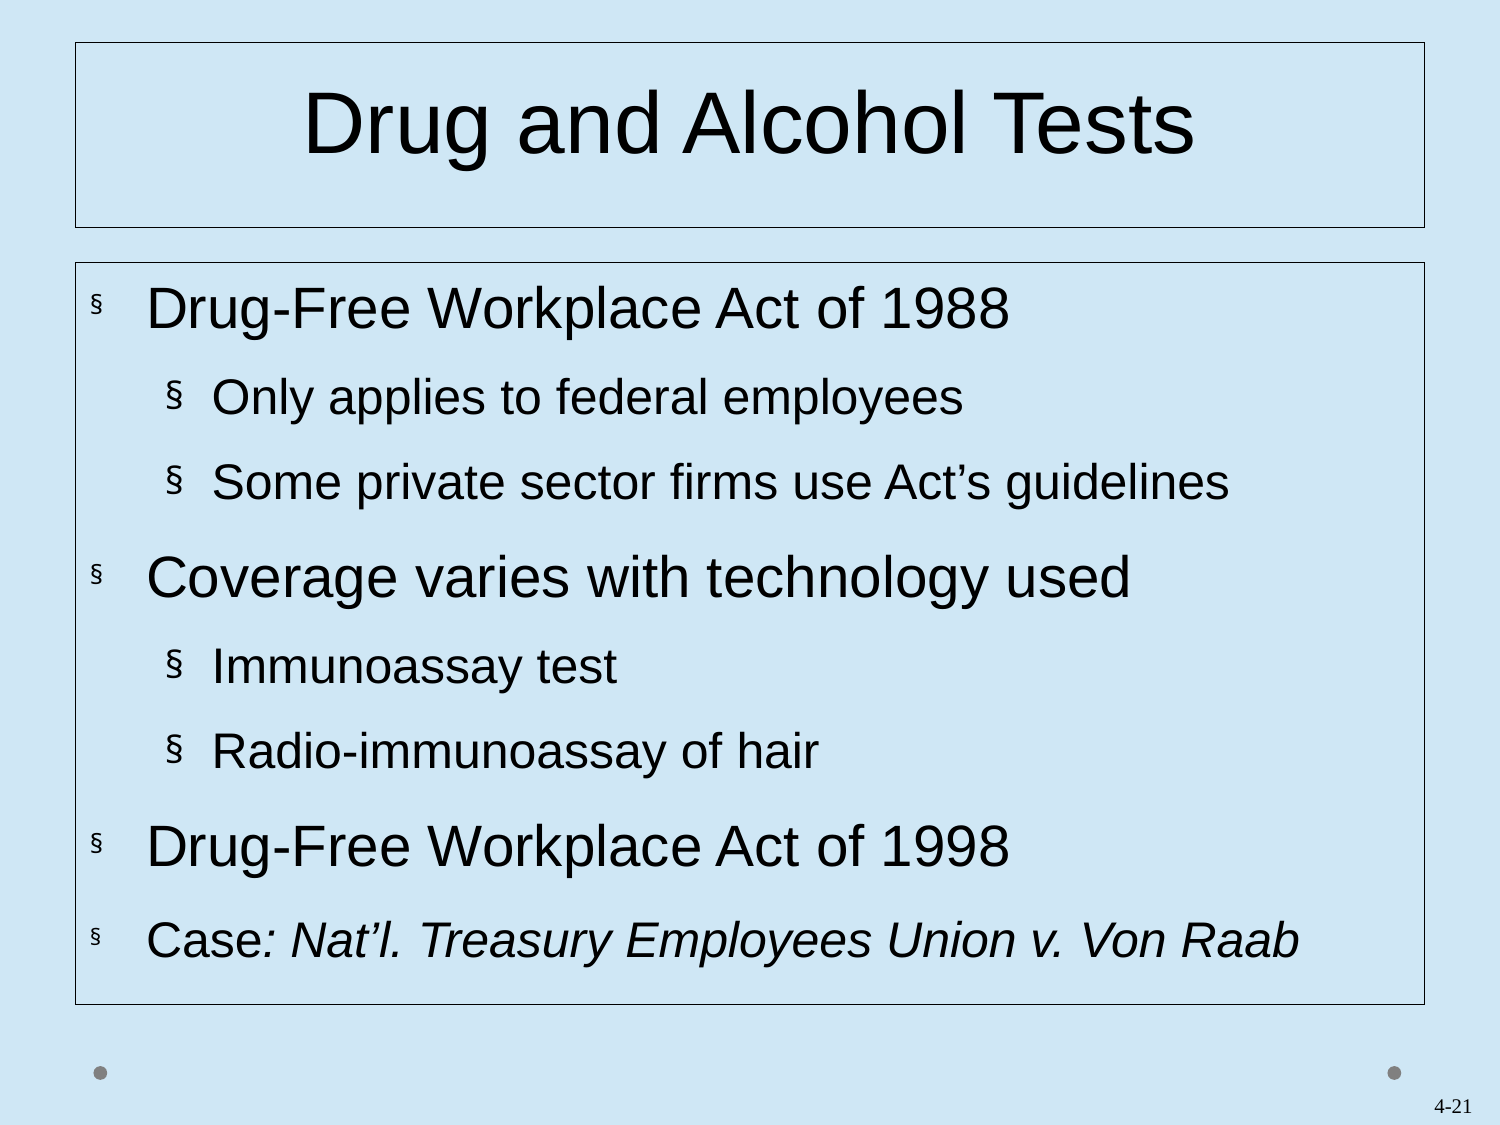

# Drug and Alcohol Tests
Drug-Free Workplace Act of 1988
Only applies to federal employees
Some private sector firms use Act’s guidelines
Coverage varies with technology used
Immunoassay test
Radio-immunoassay of hair
Drug-Free Workplace Act of 1998
Case: Nat’l. Treasury Employees Union v. Von Raab